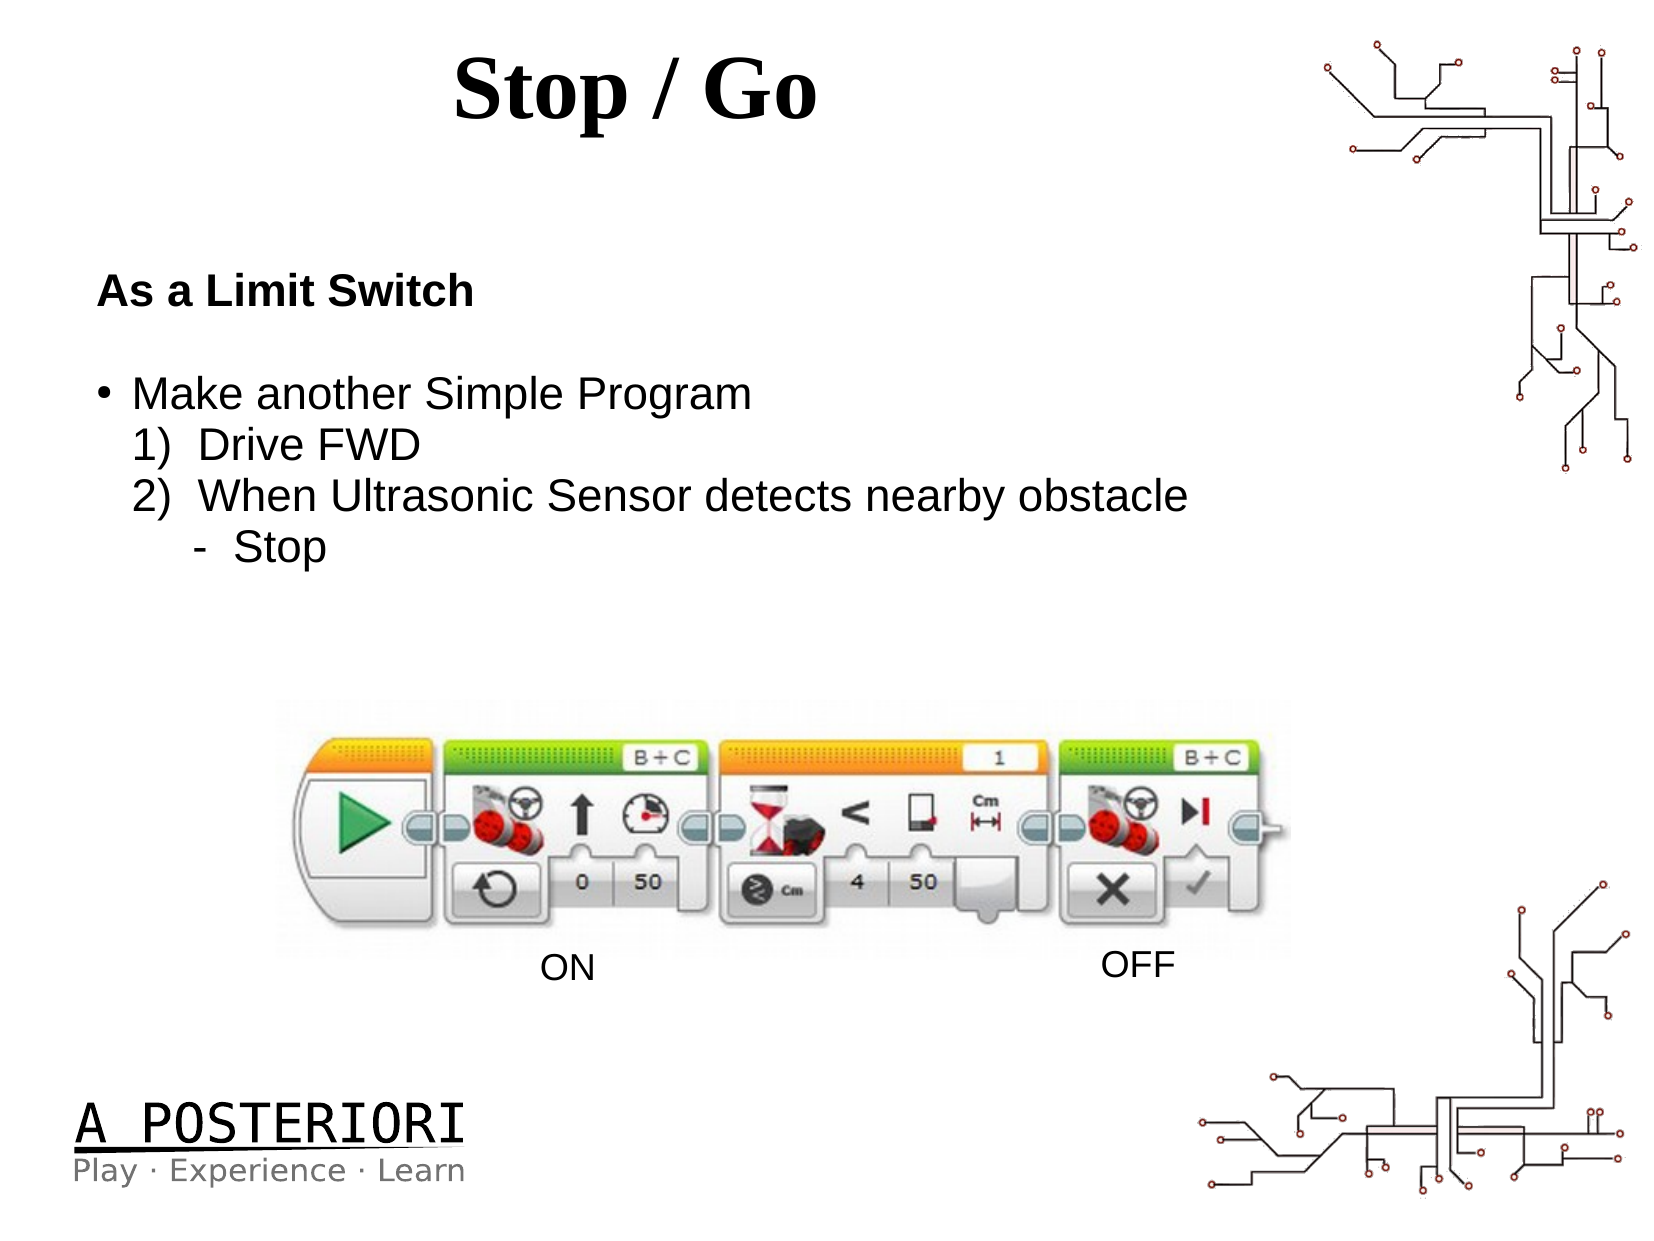

# Stop / Go
As a Limit Switch
Make another Simple Program
 Drive FWD
 When Ultrasonic Sensor detects nearby obstacle
 - Stop
OFF
ON